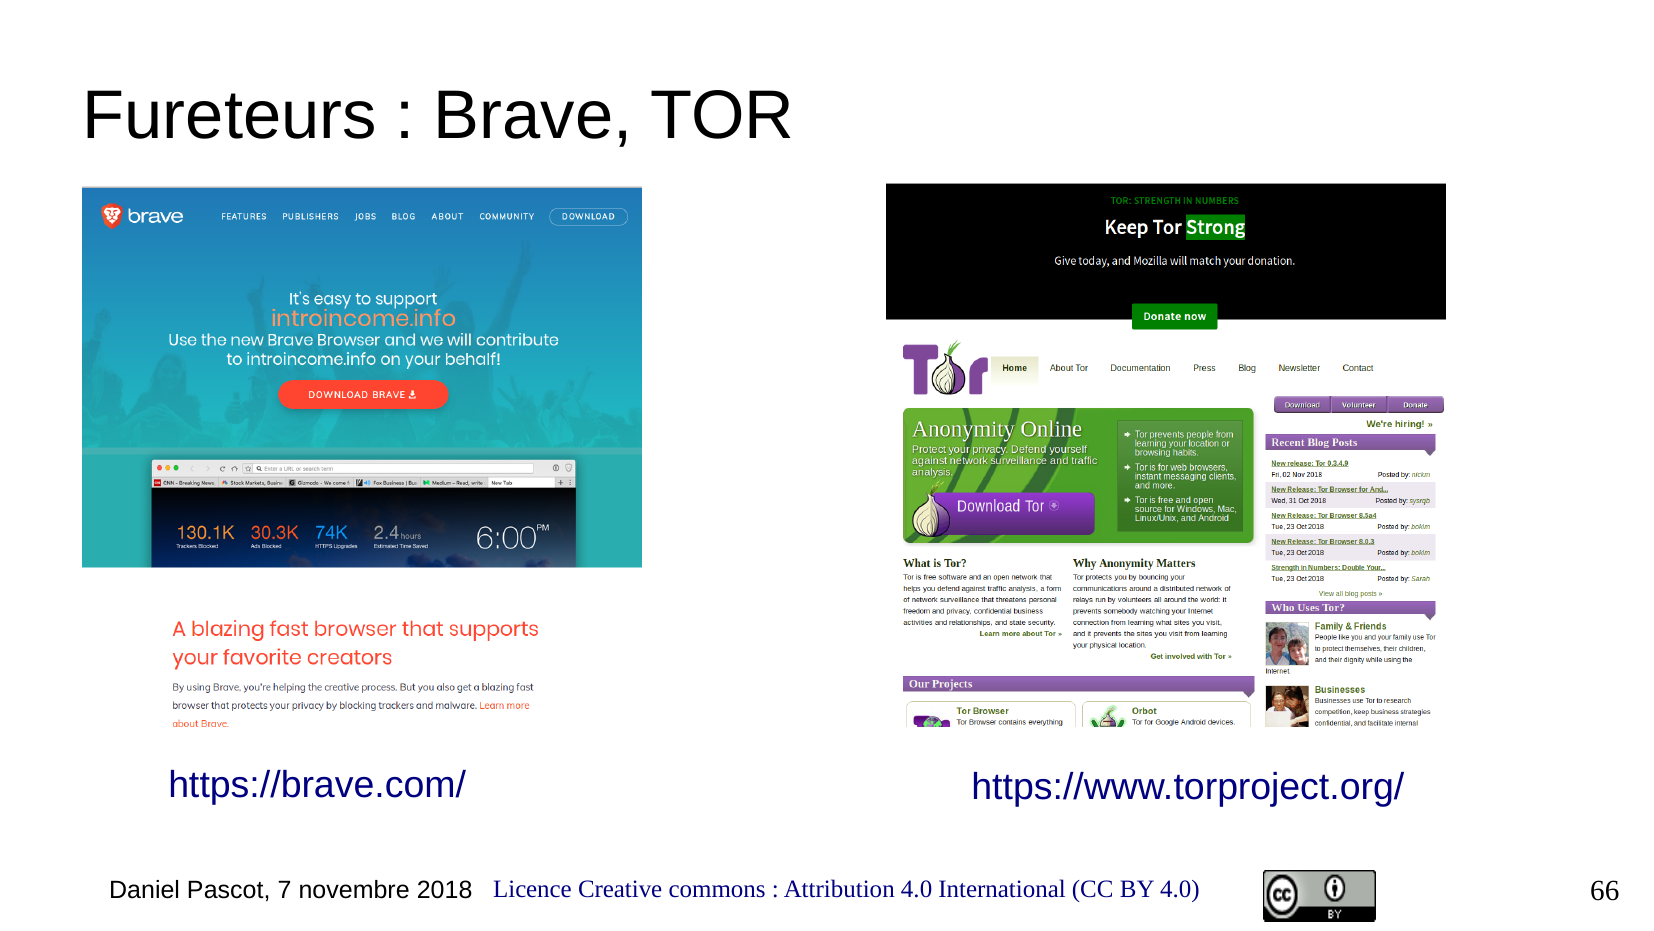

# Fureteurs : Brave, TOR
https://brave.com/
https://www.torproject.org/
66